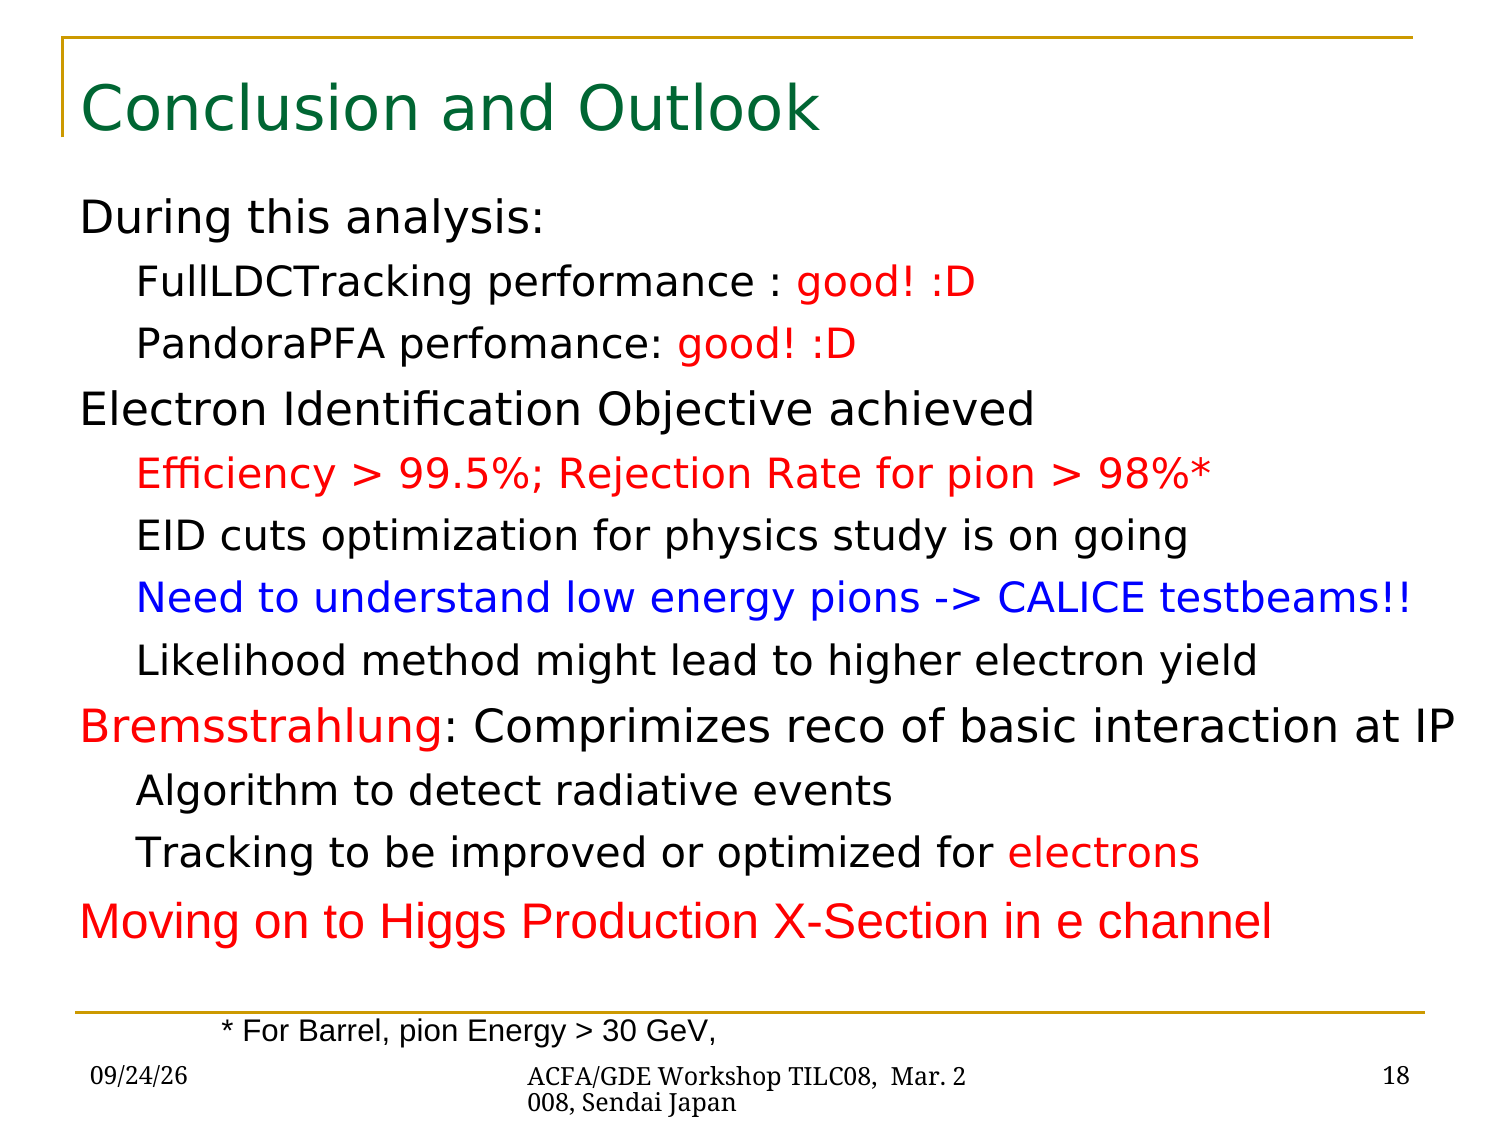

# Conclusion and Outlook
During this analysis:
FullLDCTracking performance : good! :D
PandoraPFA perfomance: good! :D
Electron Identification Objective achieved
Efficiency > 99.5%; Rejection Rate for pion > 98%*
EID cuts optimization for physics study is on going
Need to understand low energy pions -> CALICE testbeams!!
Likelihood method might lead to higher electron yield
Bremsstrahlung: Comprimizes reco of basic interaction at IP
Algorithm to detect radiative events
Tracking to be improved or optimized for electrons
Moving on to Higgs Production X-Section in e channel
* For Barrel, pion Energy > 30 GeV,
18
ACFA/GDE Workshop TILC08, Mar. 2008, Sendai Japan